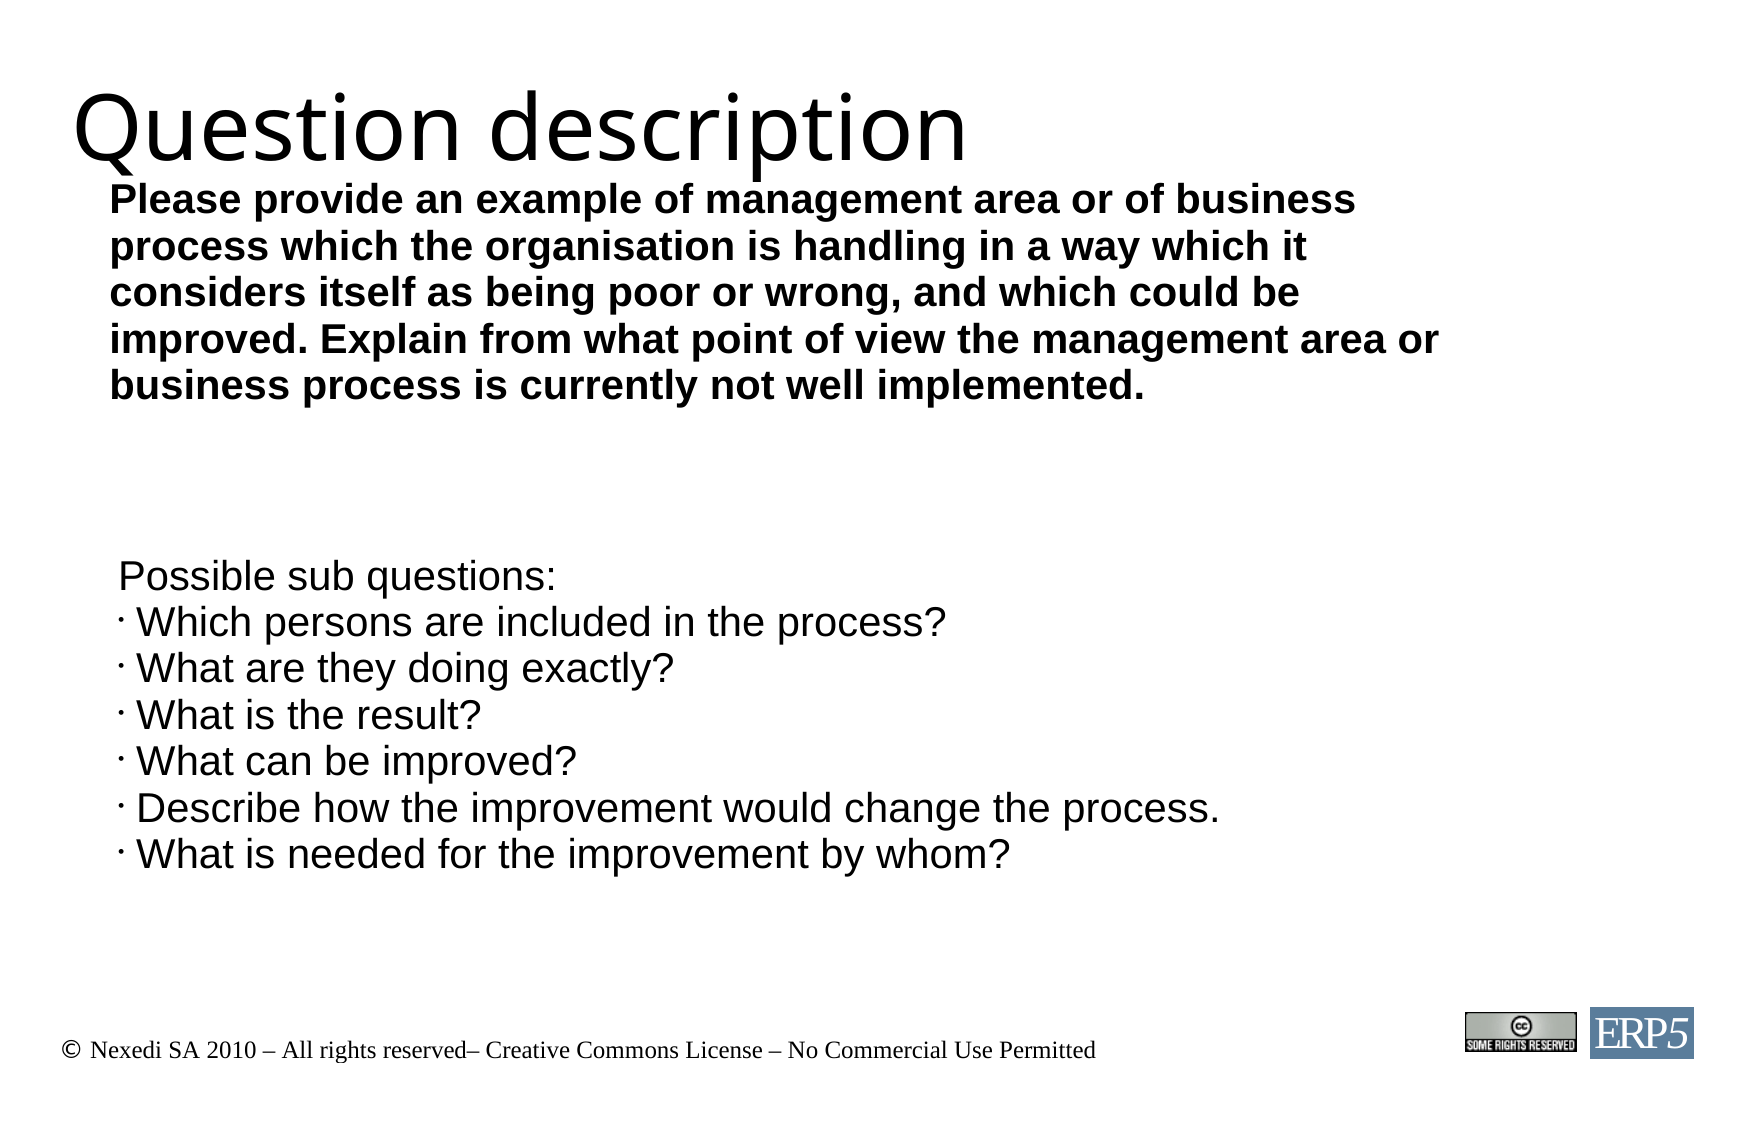

# Question description
Please provide an example of management area or of business process which the organisation is handling in a way which it considers itself as being poor or wrong, and which could be improved. Explain from what point of view the management area or business process is currently not well implemented.
Possible sub questions:
 Which persons are included in the process?
 What are they doing exactly?
 What is the result?
 What can be improved?
 Describe how the improvement would change the process.
 What is needed for the improvement by whom?